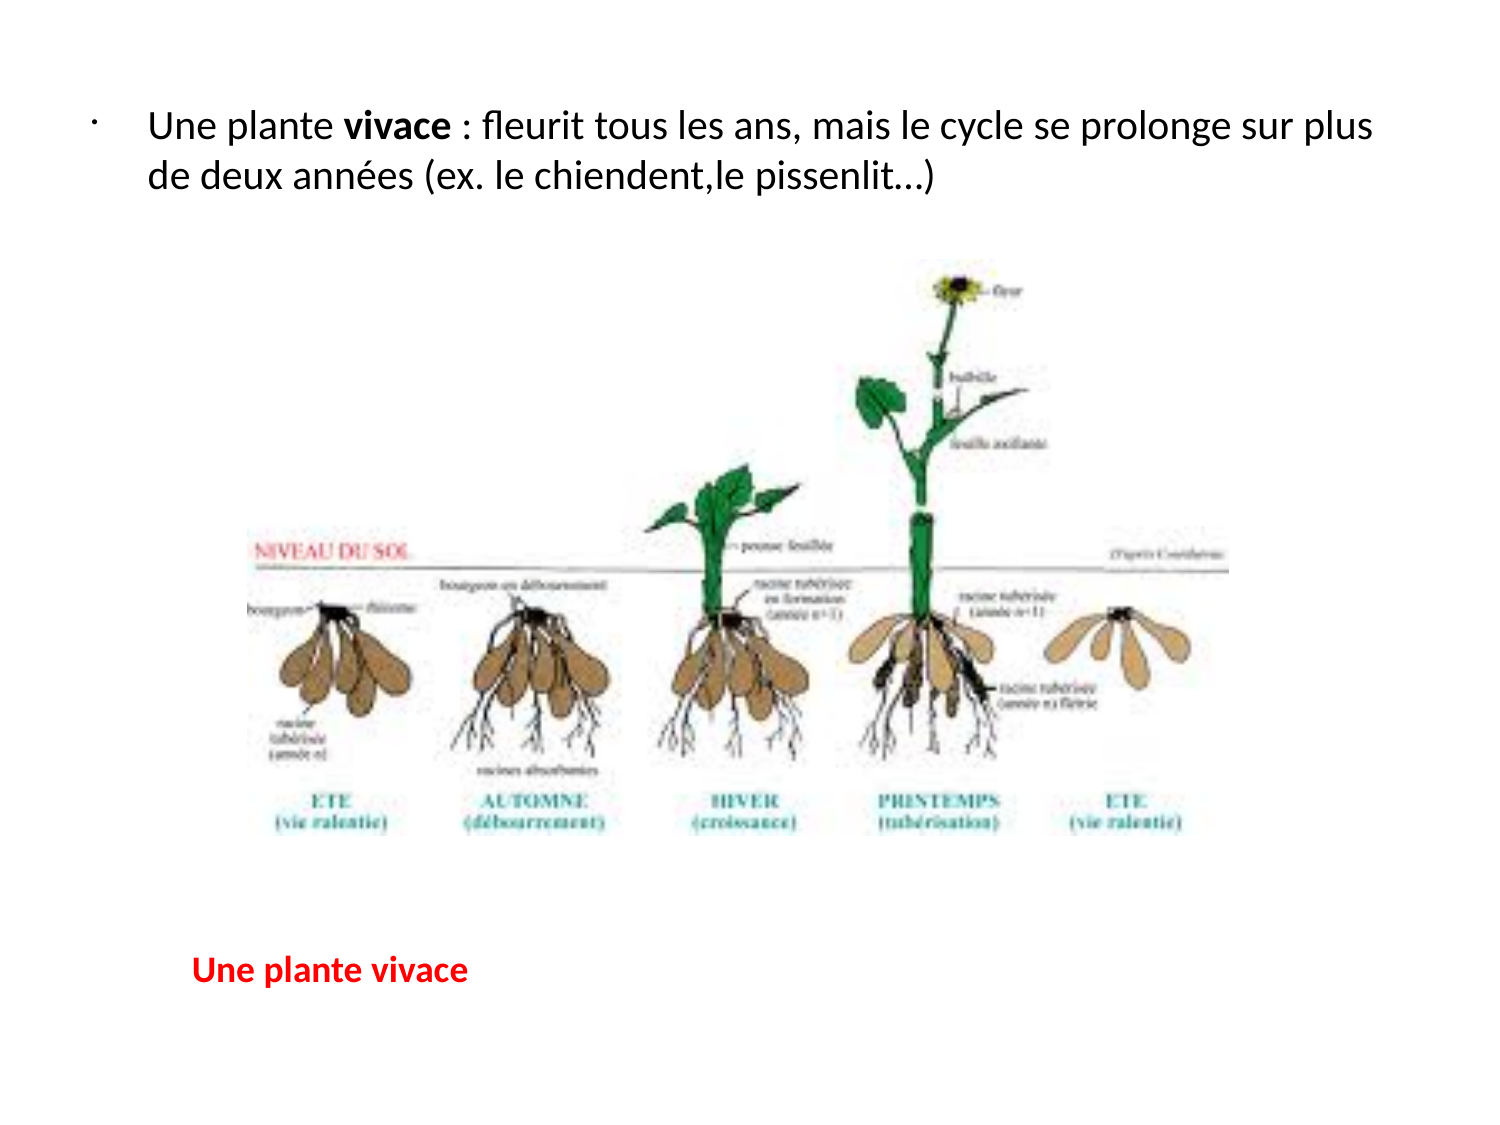

# Une plante vivace : fleurit tous les ans, mais le cycle se prolonge sur plus de deux années (ex. le chiendent,le pissenlit…)
Une plante vivace